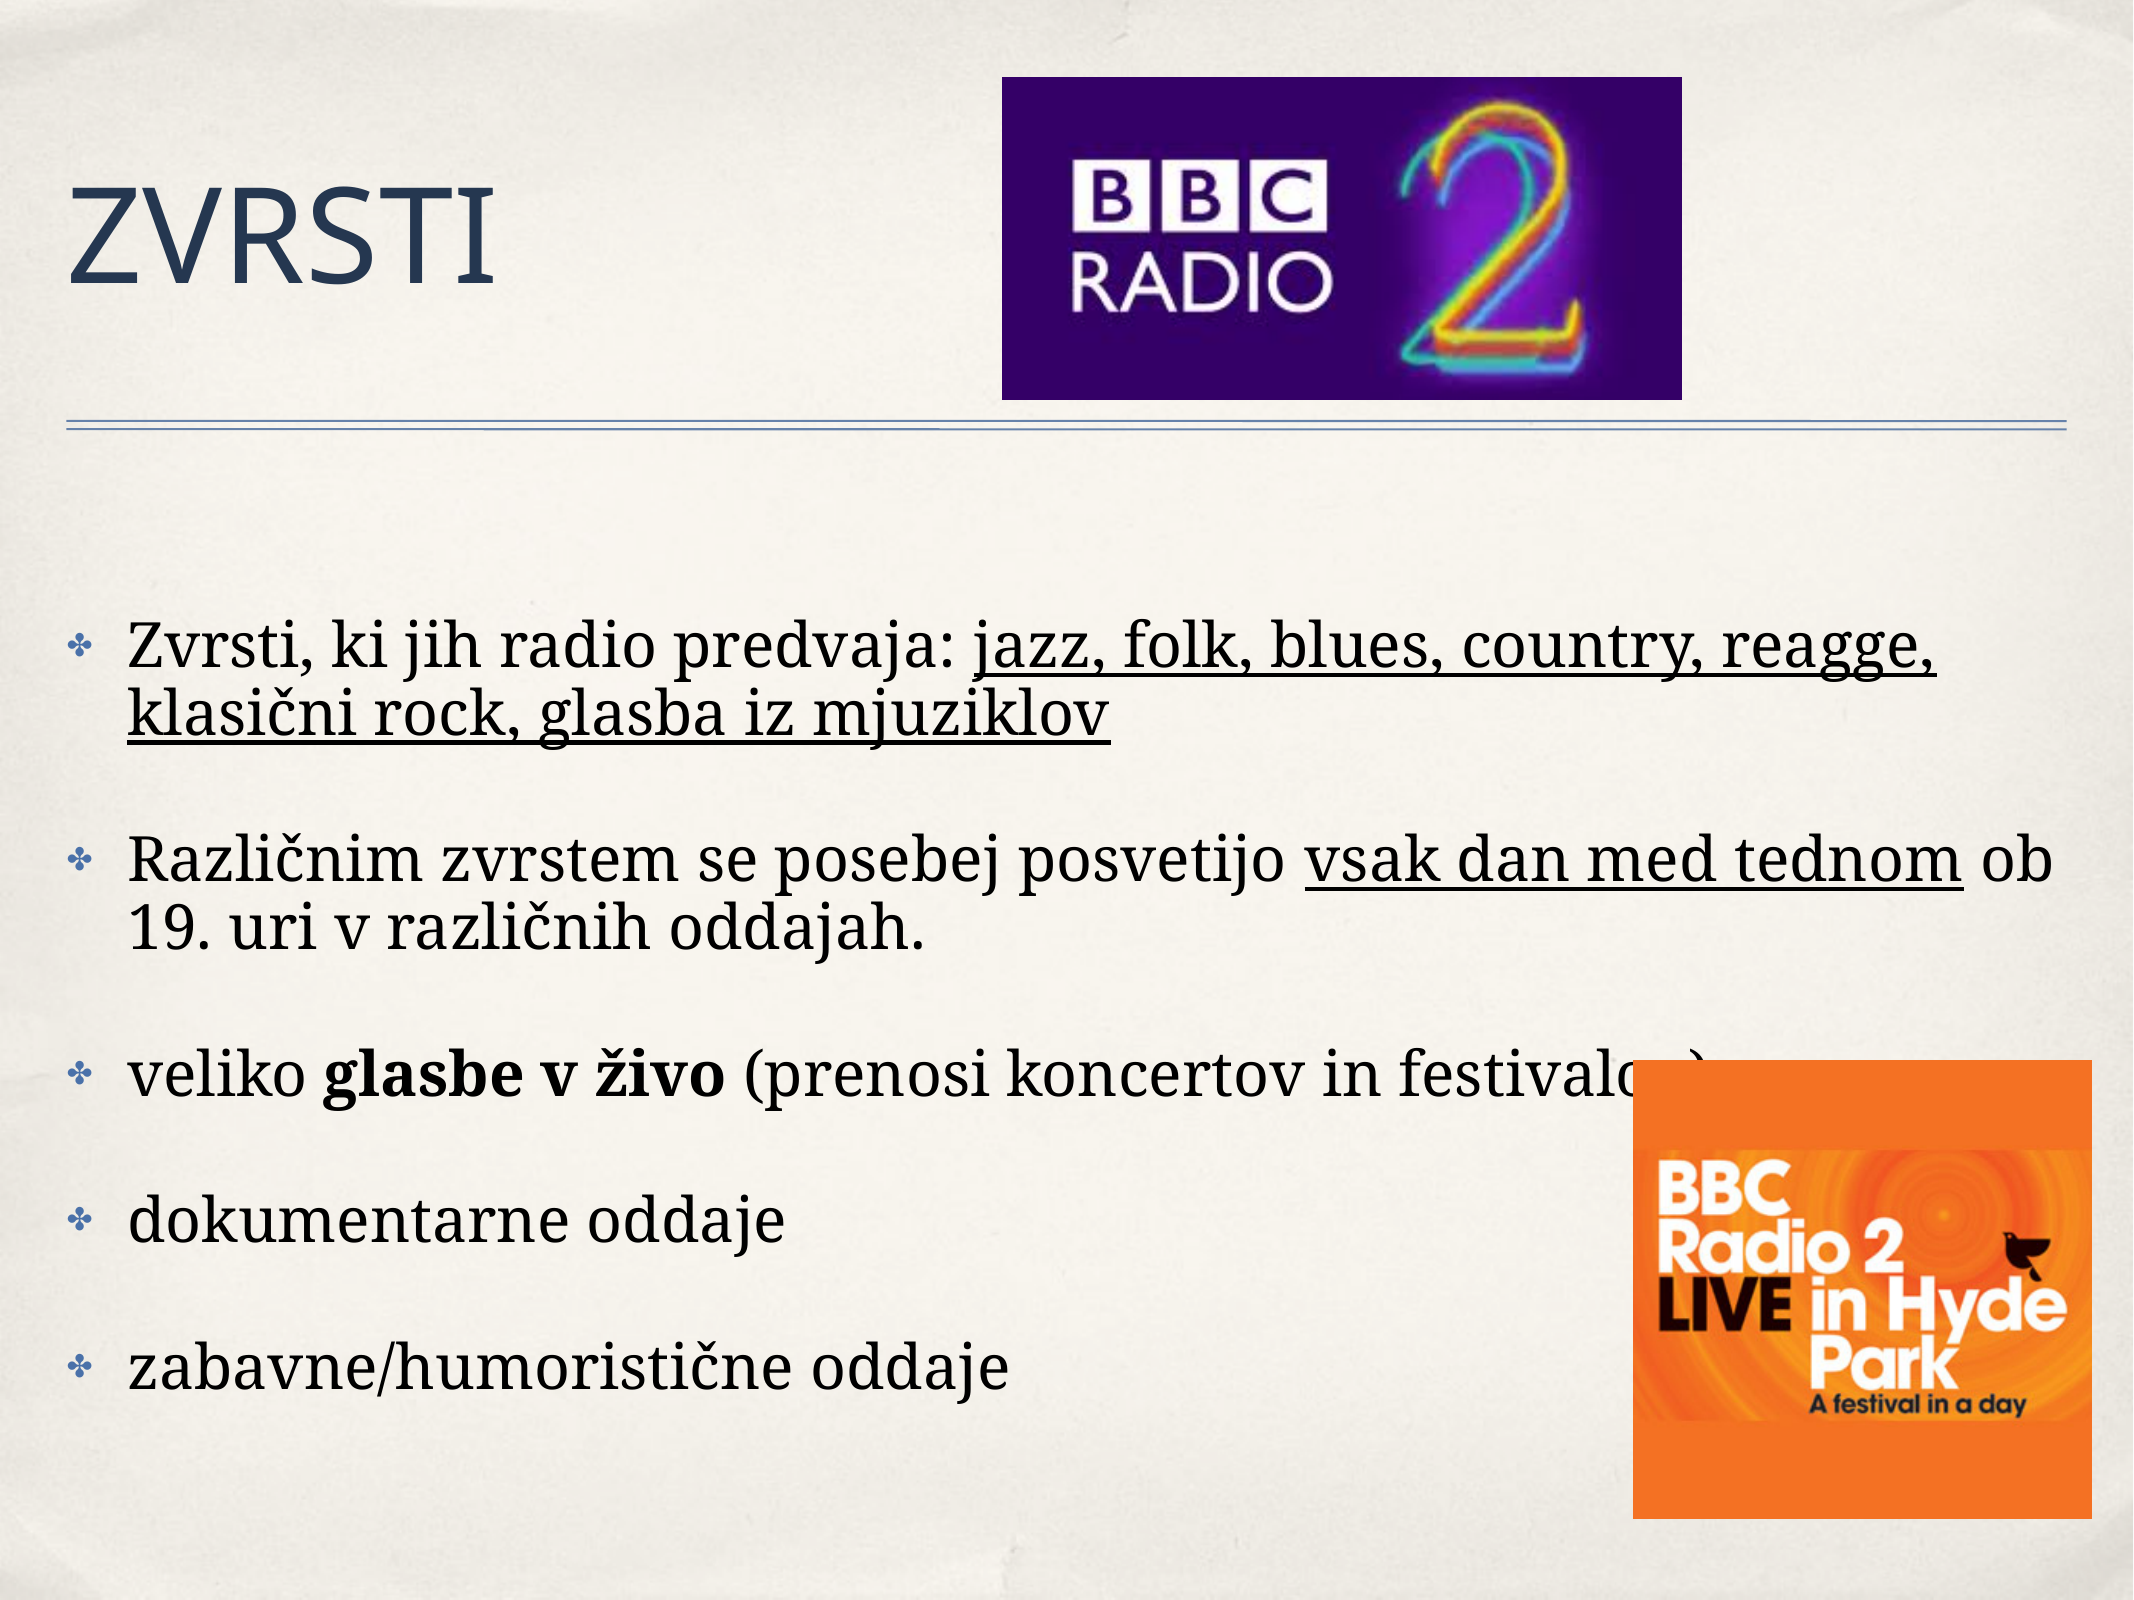

# ZVRSTI
Zvrsti, ki jih radio predvaja: jazz, folk, blues, country, reagge, klasični rock, glasba iz mjuziklov
Različnim zvrstem se posebej posvetijo vsak dan med tednom ob 19. uri v različnih oddajah.
veliko glasbe v živo (prenosi koncertov in festivalov)
dokumentarne oddaje
zabavne/humoristične oddaje